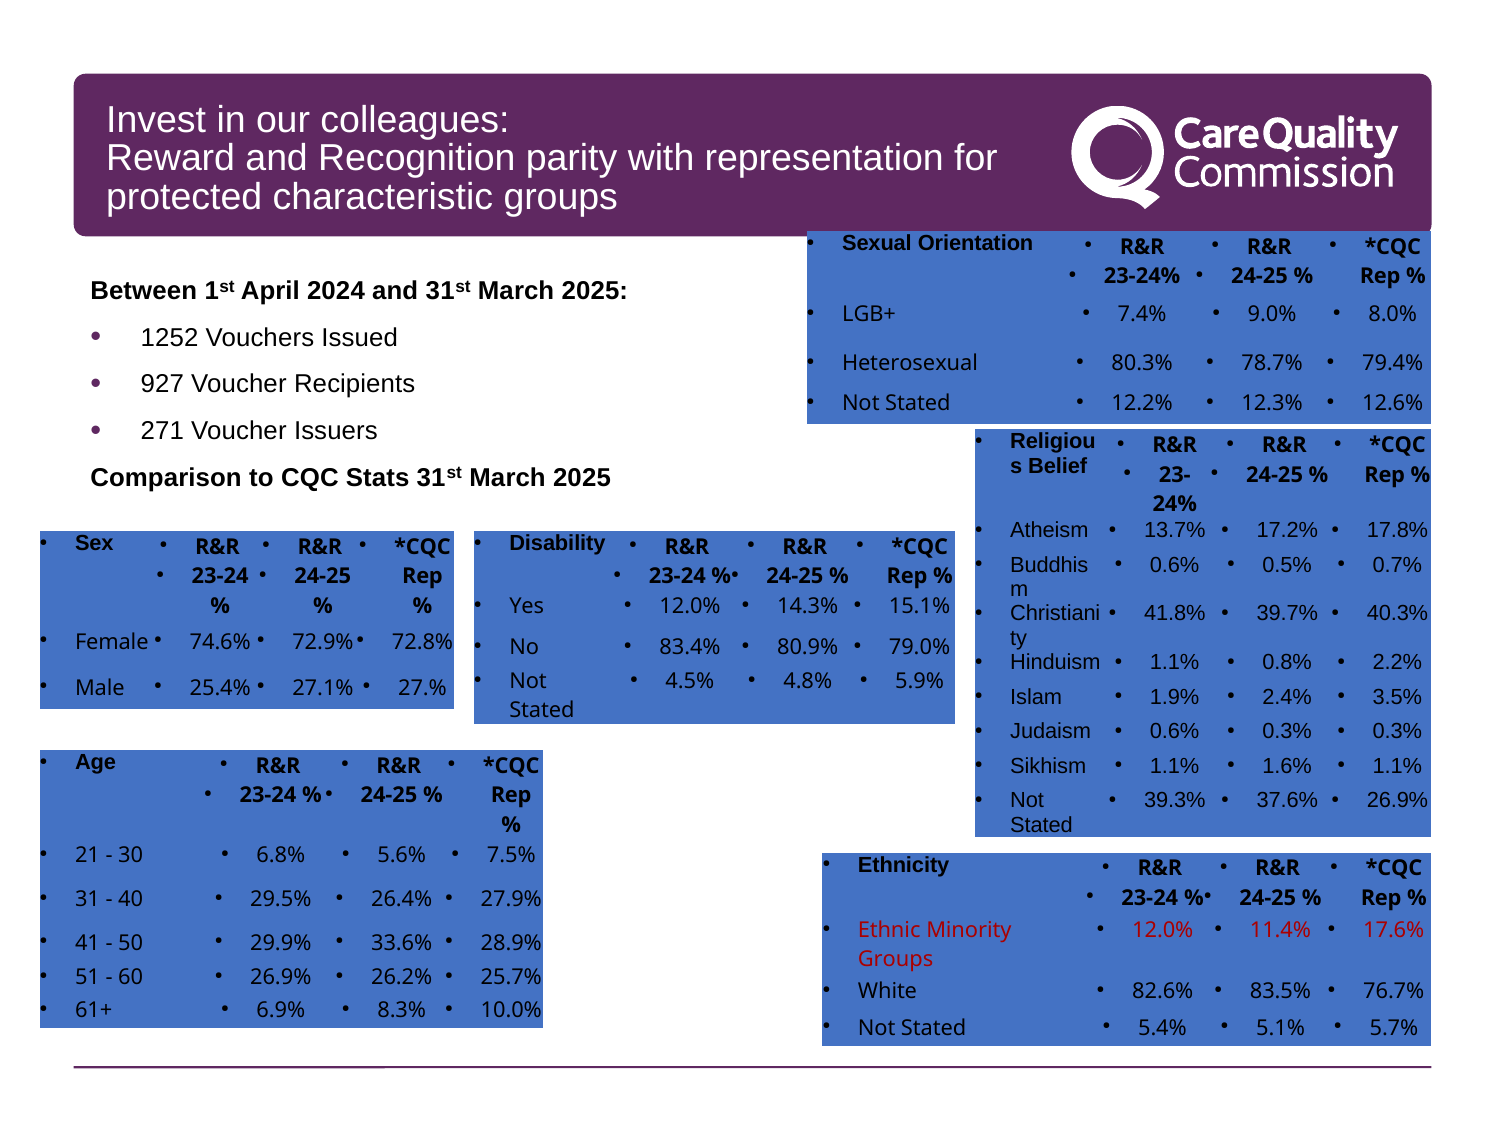

# Invest in our colleagues: Reward and Recognition parity with representation for protected characteristic groups
| Sexual Orientation | R&R 23-24% | R&R 24-25 % | \*CQC Rep % |
| --- | --- | --- | --- |
| LGB+ | 7.4% | 9.0% | 8.0% |
| Heterosexual | 80.3% | 78.7% | 79.4% |
| Not Stated | 12.2% | 12.3% | 12.6% |
Between 1st April 2024 and 31st March 2025:
1252 Vouchers Issued
927 Voucher Recipients
271 Voucher Issuers
Comparison to CQC Stats 31st March 2025
| Religious Belief | R&R 23-24% | R&R 24-25 % | \*CQC Rep % |
| --- | --- | --- | --- |
| Atheism | 13.7% | 17.2% | 17.8% |
| Buddhism | 0.6% | 0.5% | 0.7% |
| Christianity | 41.8% | 39.7% | 40.3% |
| Hinduism | 1.1% | 0.8% | 2.2% |
| Islam | 1.9% | 2.4% | 3.5% |
| Judaism | 0.6% | 0.3% | 0.3% |
| Sikhism | 1.1% | 1.6% | 1.1% |
| Not Stated | 39.3% | 37.6% | 26.9% |
| Sex | R&R 23-24 % | R&R 24-25 % | \*CQC Rep % |
| --- | --- | --- | --- |
| Female | 74.6% | 72.9% | 72.8% |
| Male | 25.4% | 27.1% | 27.% |
| Disability | R&R 23-24 % | R&R 24-25 % | \*CQC Rep % |
| --- | --- | --- | --- |
| Yes | 12.0% | 14.3% | 15.1% |
| No | 83.4% | 80.9% | 79.0% |
| Not Stated | 4.5% | 4.8% | 5.9% |
| Age | R&R 23-24 % | R&R 24-25 % | \*CQC Rep % |
| --- | --- | --- | --- |
| 21 - 30 | 6.8% | 5.6% | 7.5% |
| 31 - 40 | 29.5% | 26.4% | 27.9% |
| 41 - 50 | 29.9% | 33.6% | 28.9% |
| 51 - 60 | 26.9% | 26.2% | 25.7% |
| 61+ | 6.9% | 8.3% | 10.0% |
| Ethnicity | R&R 23-24 % | R&R 24-25 % | \*CQC Rep % |
| --- | --- | --- | --- |
| Ethnic Minority Groups | 12.0% | 11.4% | 17.6% |
| White | 82.6% | 83.5% | 76.7% |
| Not Stated | 5.4% | 5.1% | 5.7% |